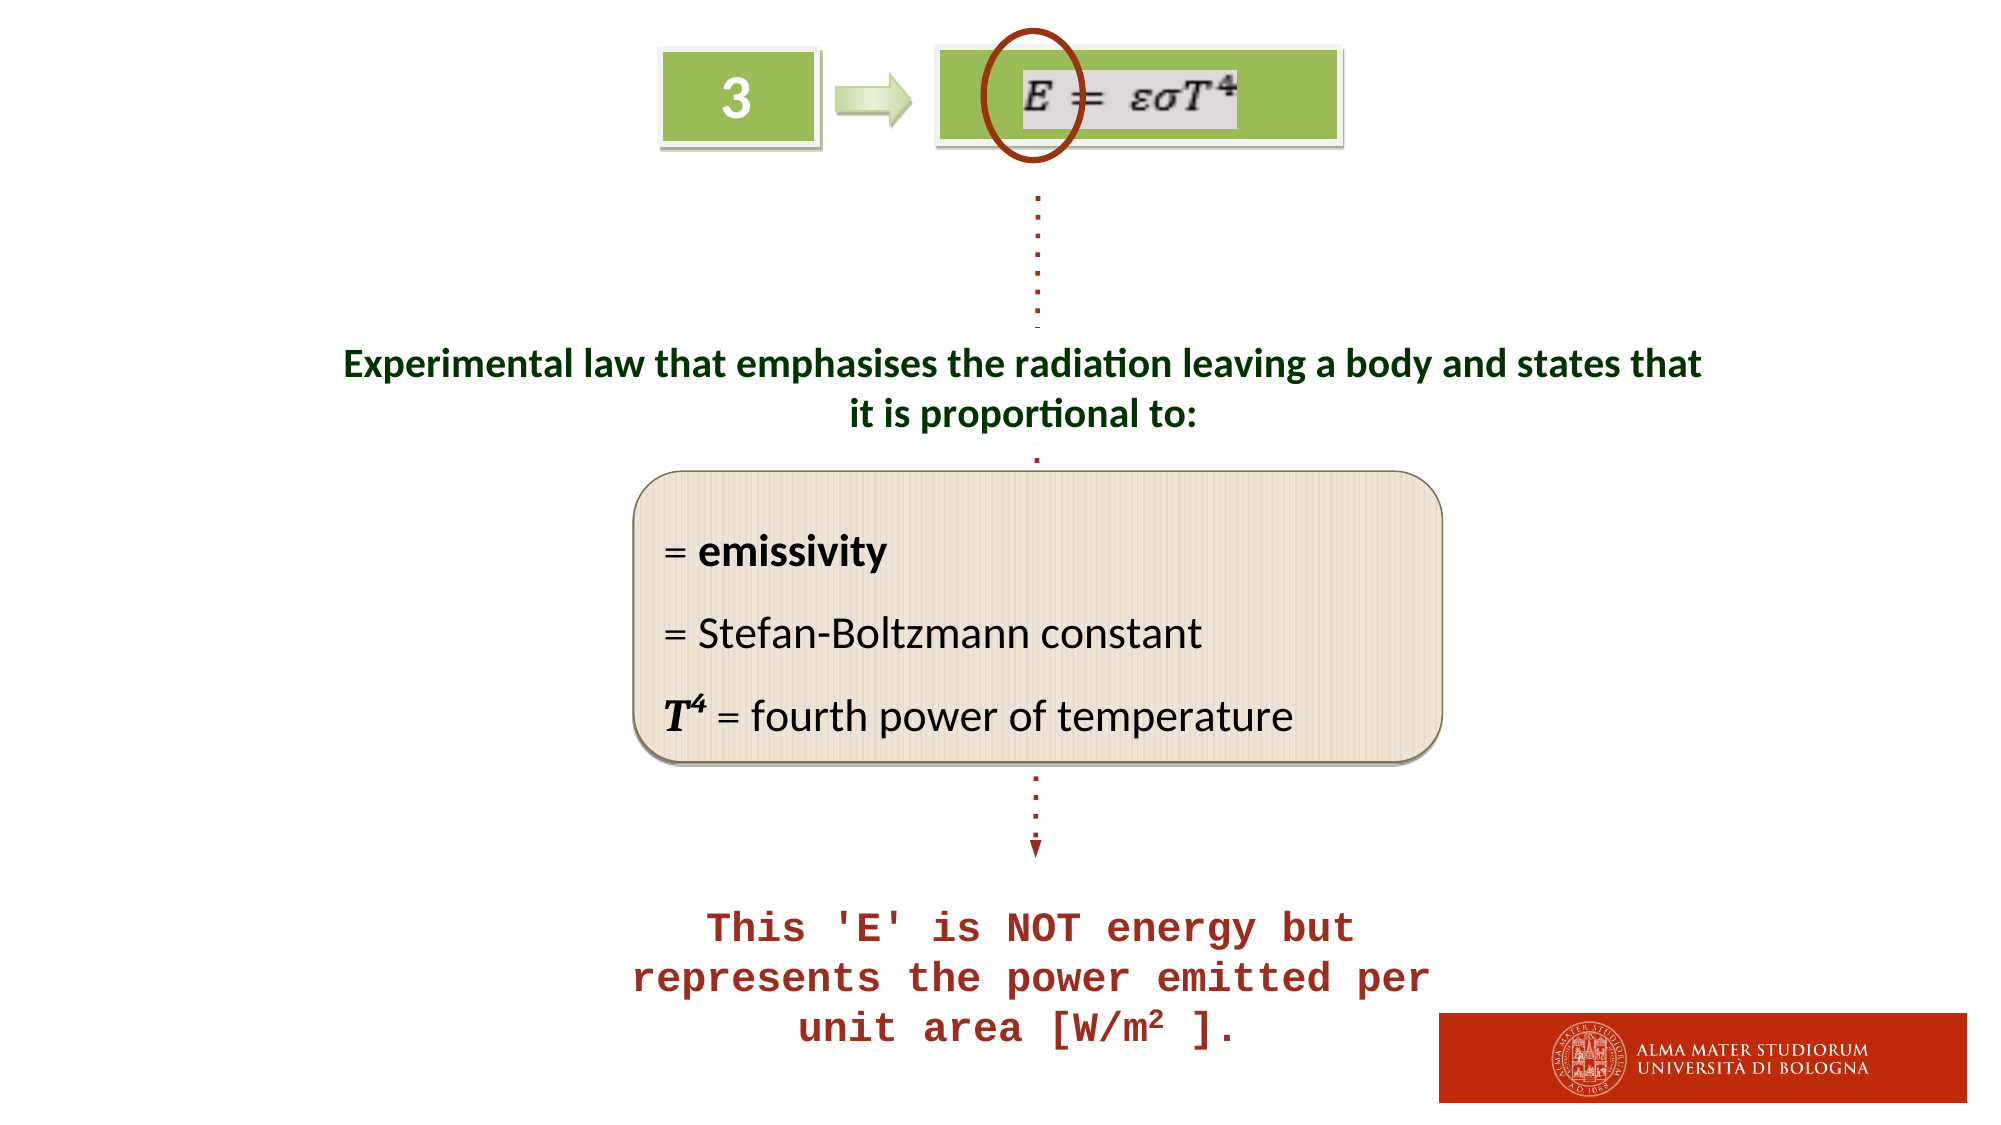

3
Experimental law that emphasises the radiation leaving a body and states that it is proportional to:
= emissivity
= Stefan-Boltzmann constant
T⁴ = fourth power of temperature
This 'E' is NOT energy but represents the power emitted per unit area [W/m2 ].